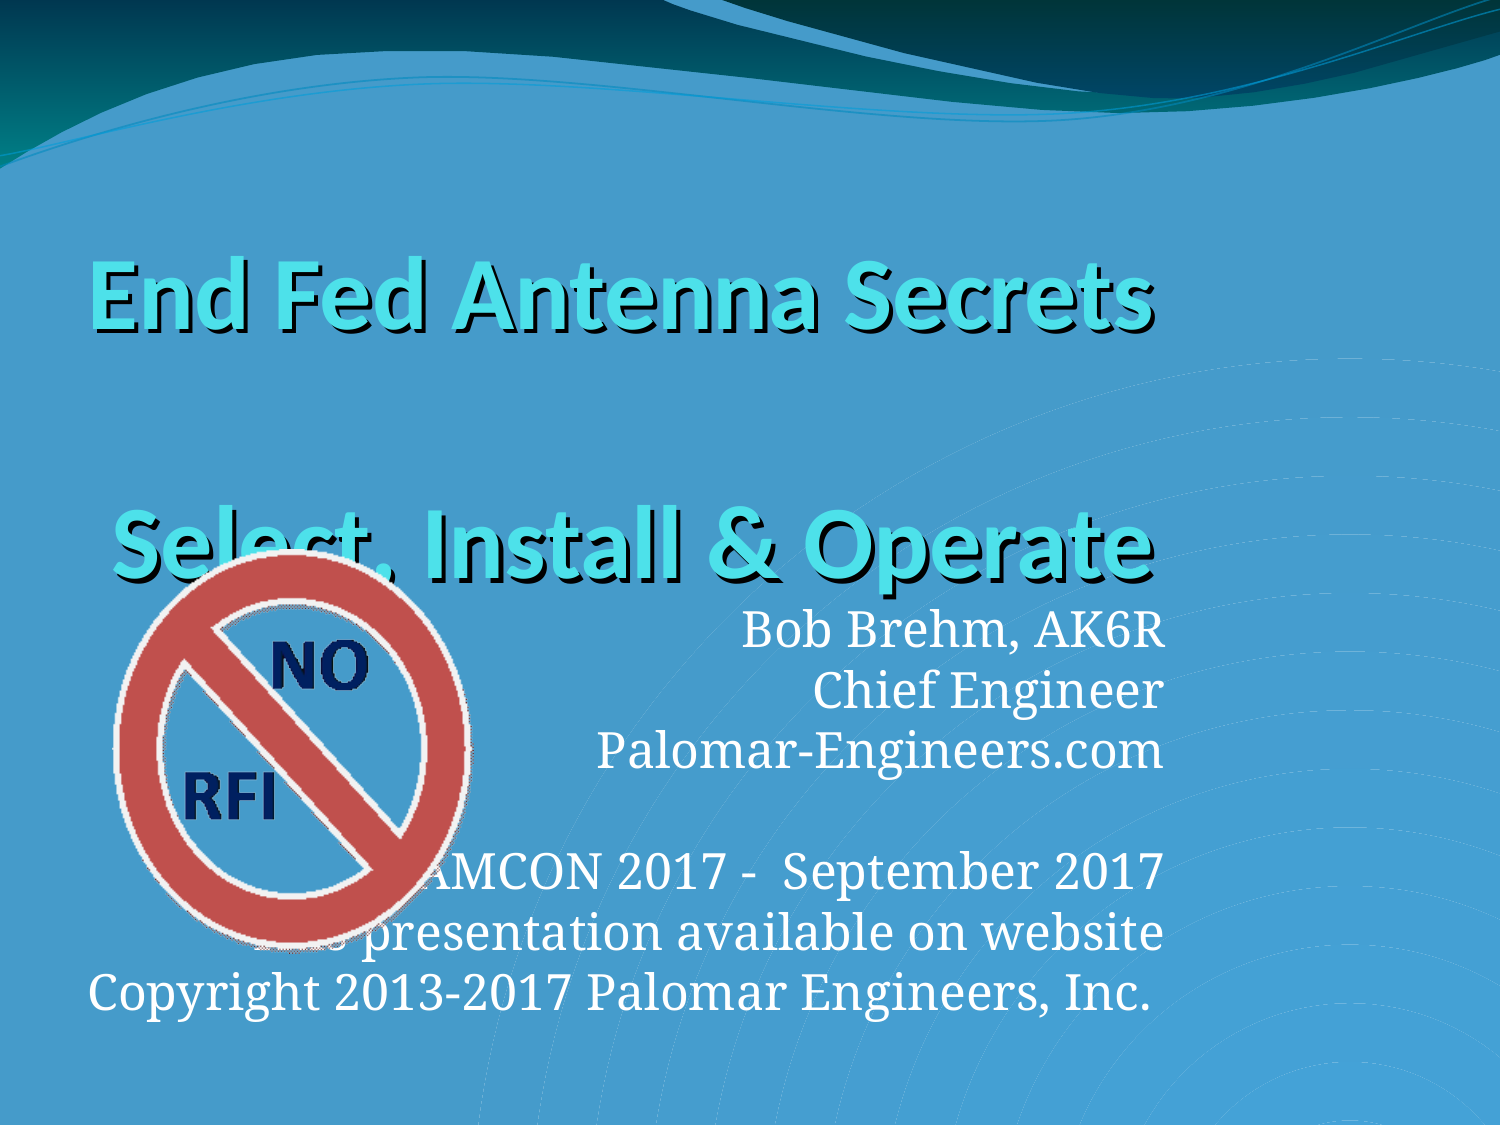

# End Fed Antenna Secrets Select, Install & Operate
Bob Brehm, AK6R
Chief Engineer
Palomar-Engineers.com
HAMCON 2017 - September 2017
This presentation available on website
Copyright 2013-2017 Palomar Engineers, Inc.